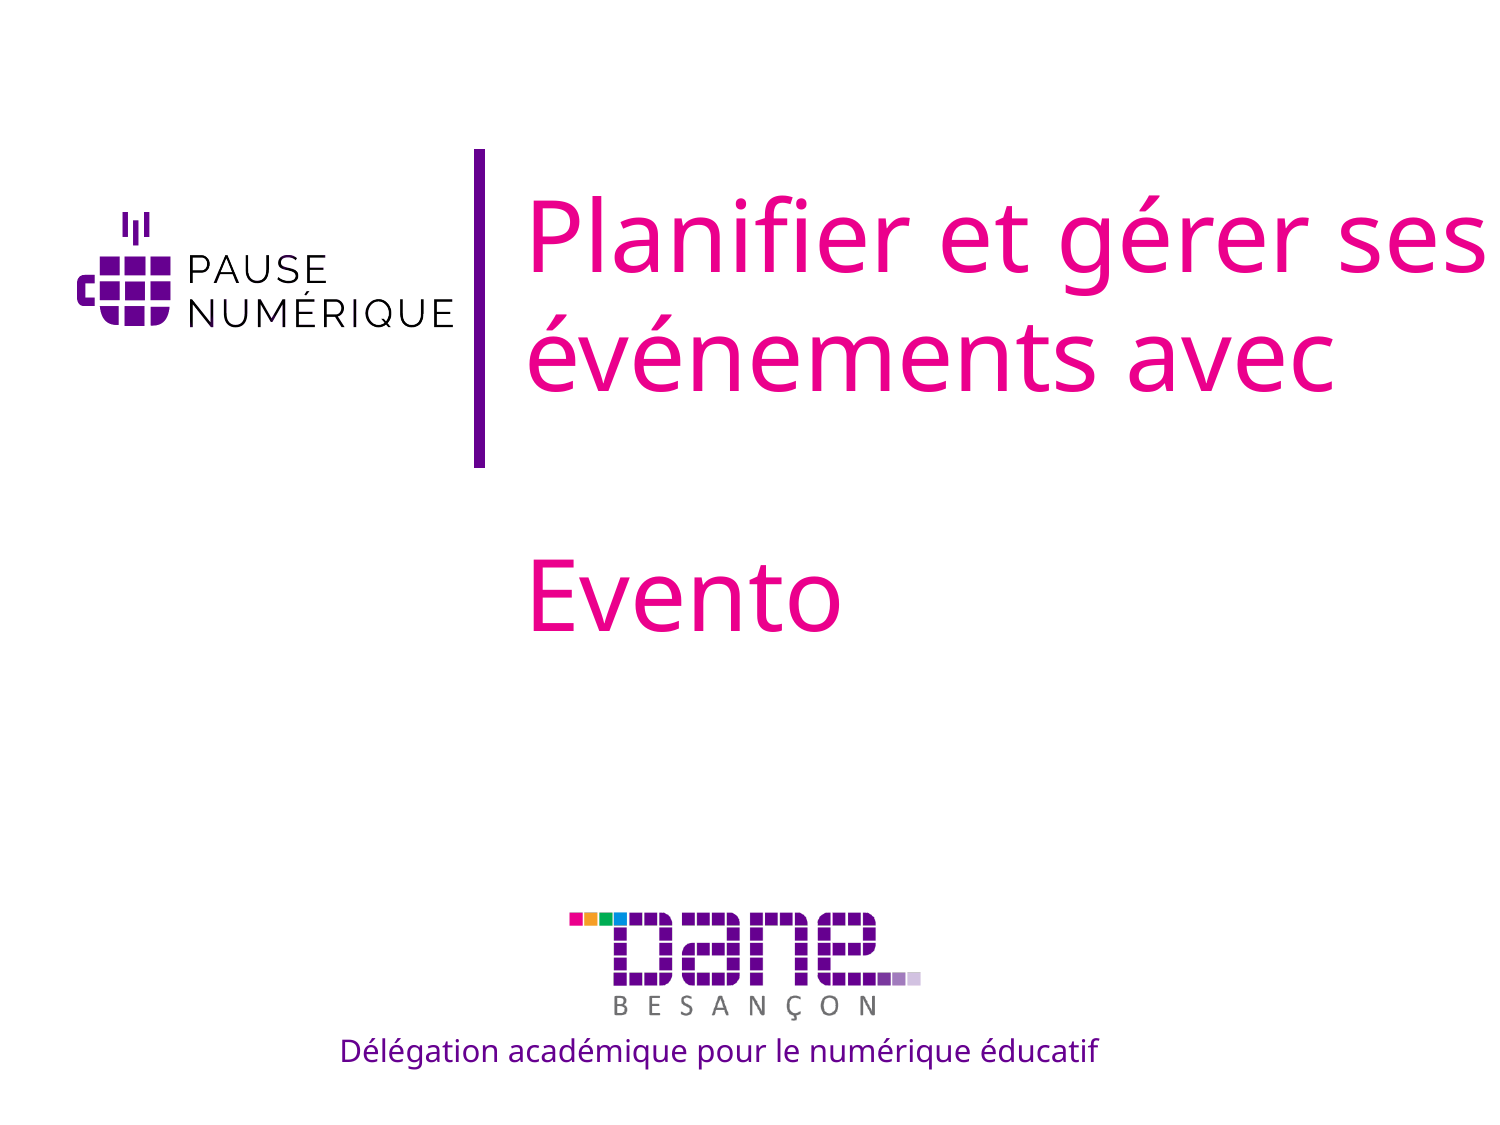

Planifier et gérer ses
événements avec
Evento
Délégation académique pour le numérique éducatif